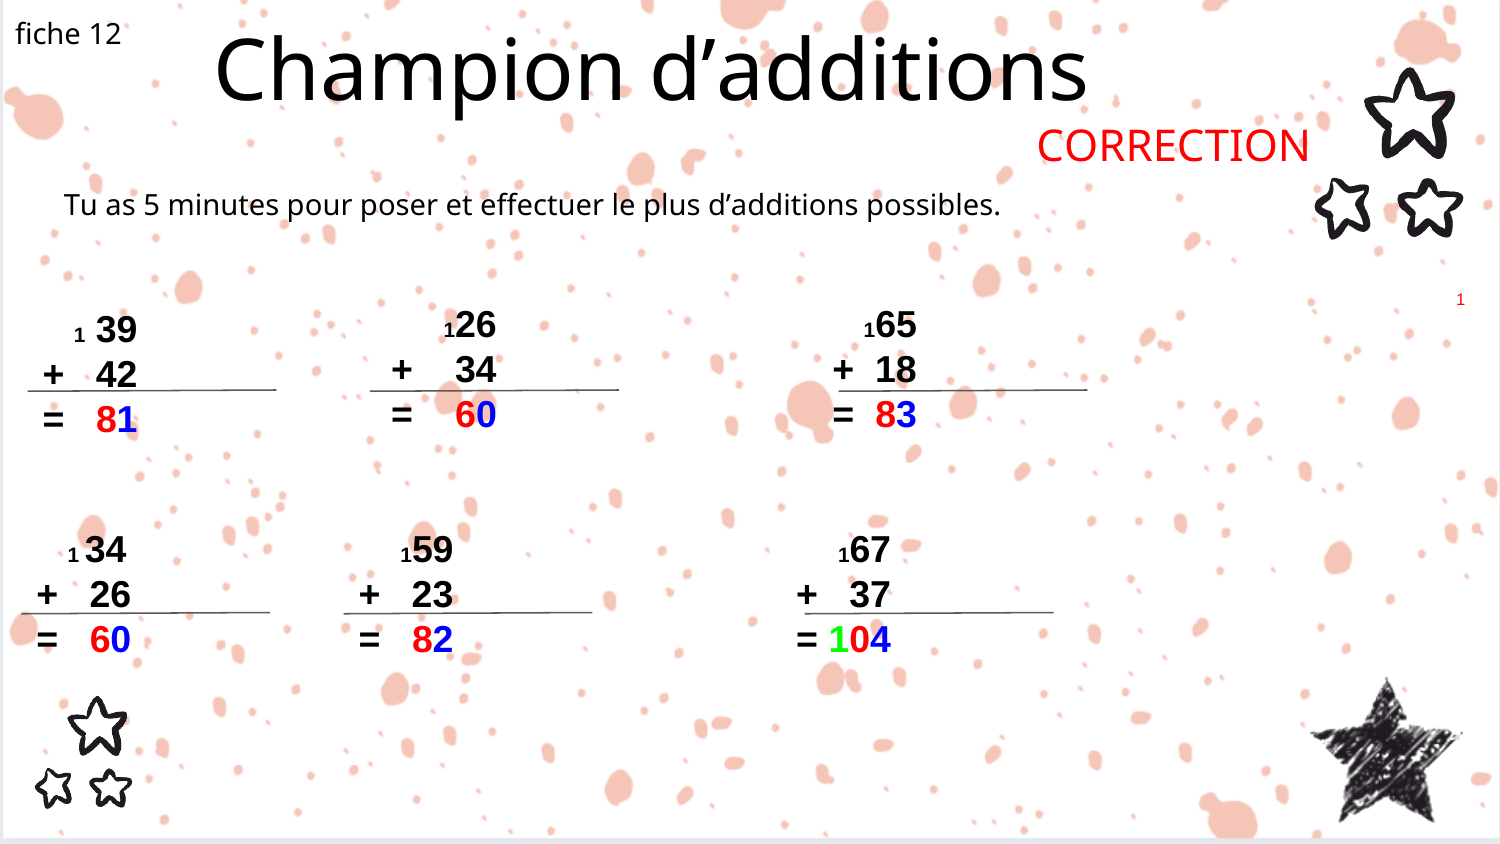

fiche 12
Champion d’additions
CORRECTION
Tu as 5 minutes pour poser et effectuer le plus d’additions possibles.
1
 126
+ 34
= 60
 165
+ 18
= 83
 1 39
+ 42
= 81
 1 34
+ 26
= 60
 159
+ 23
= 82
 167
+ 37
= 104